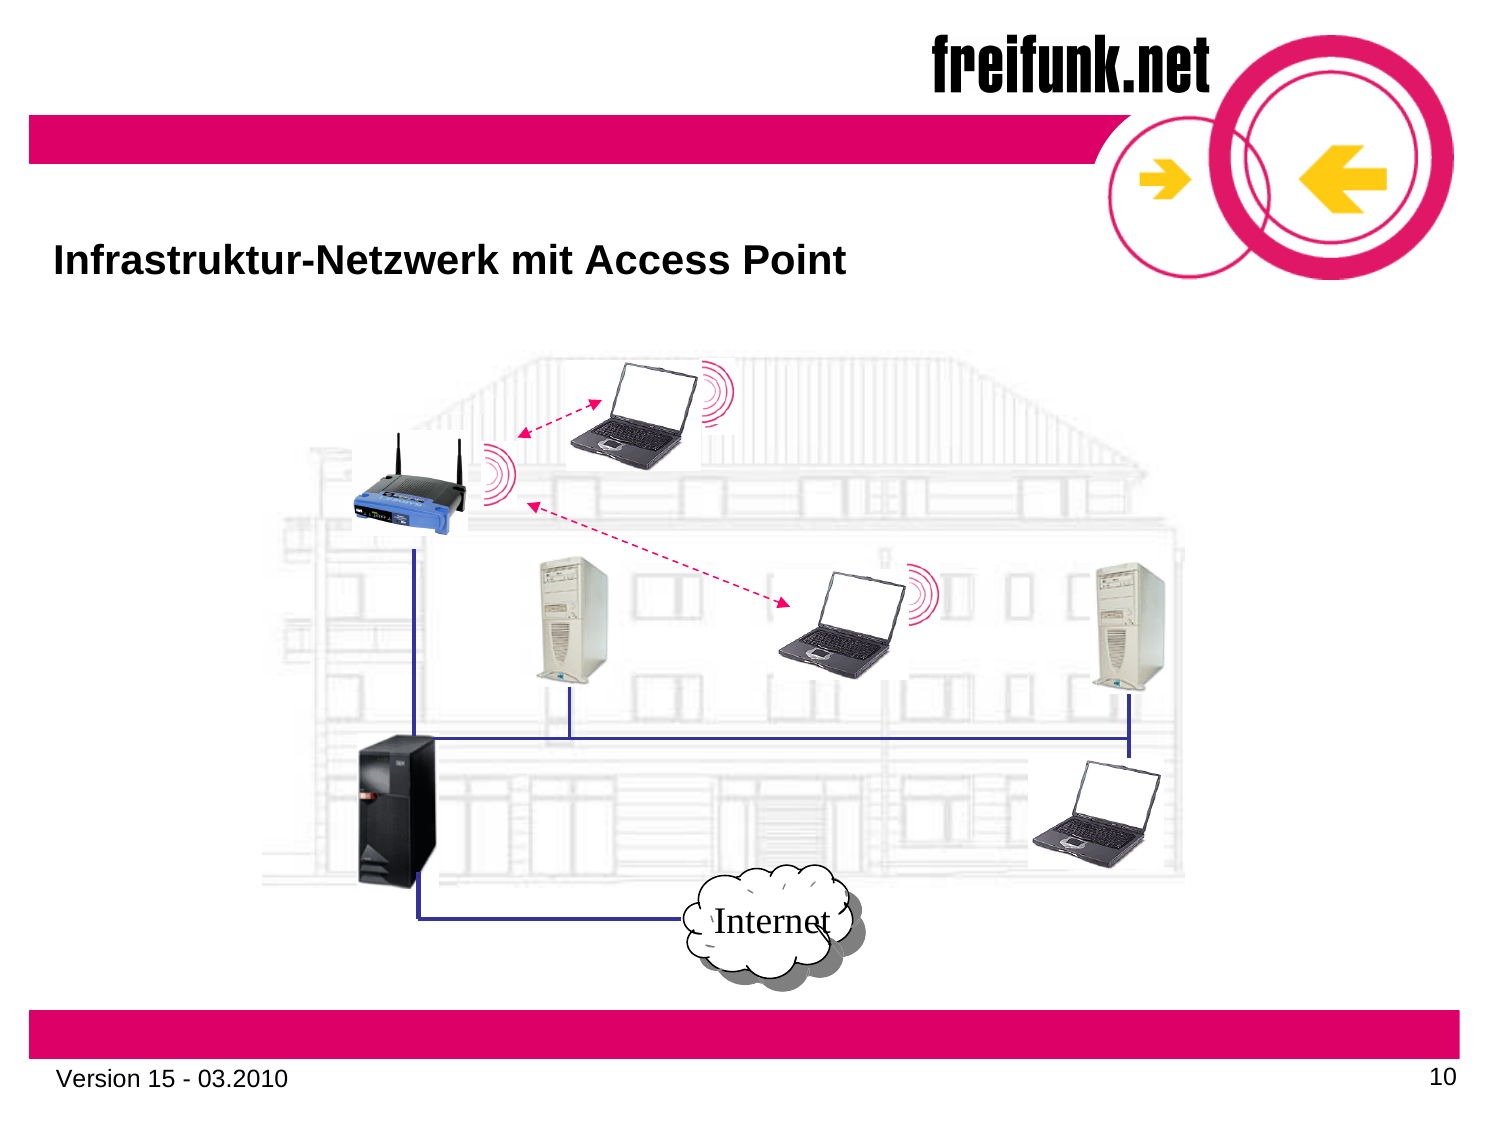

Infrastruktur-Netzwerk mit Access Point
Internet
10
Version 15 - 03.2010